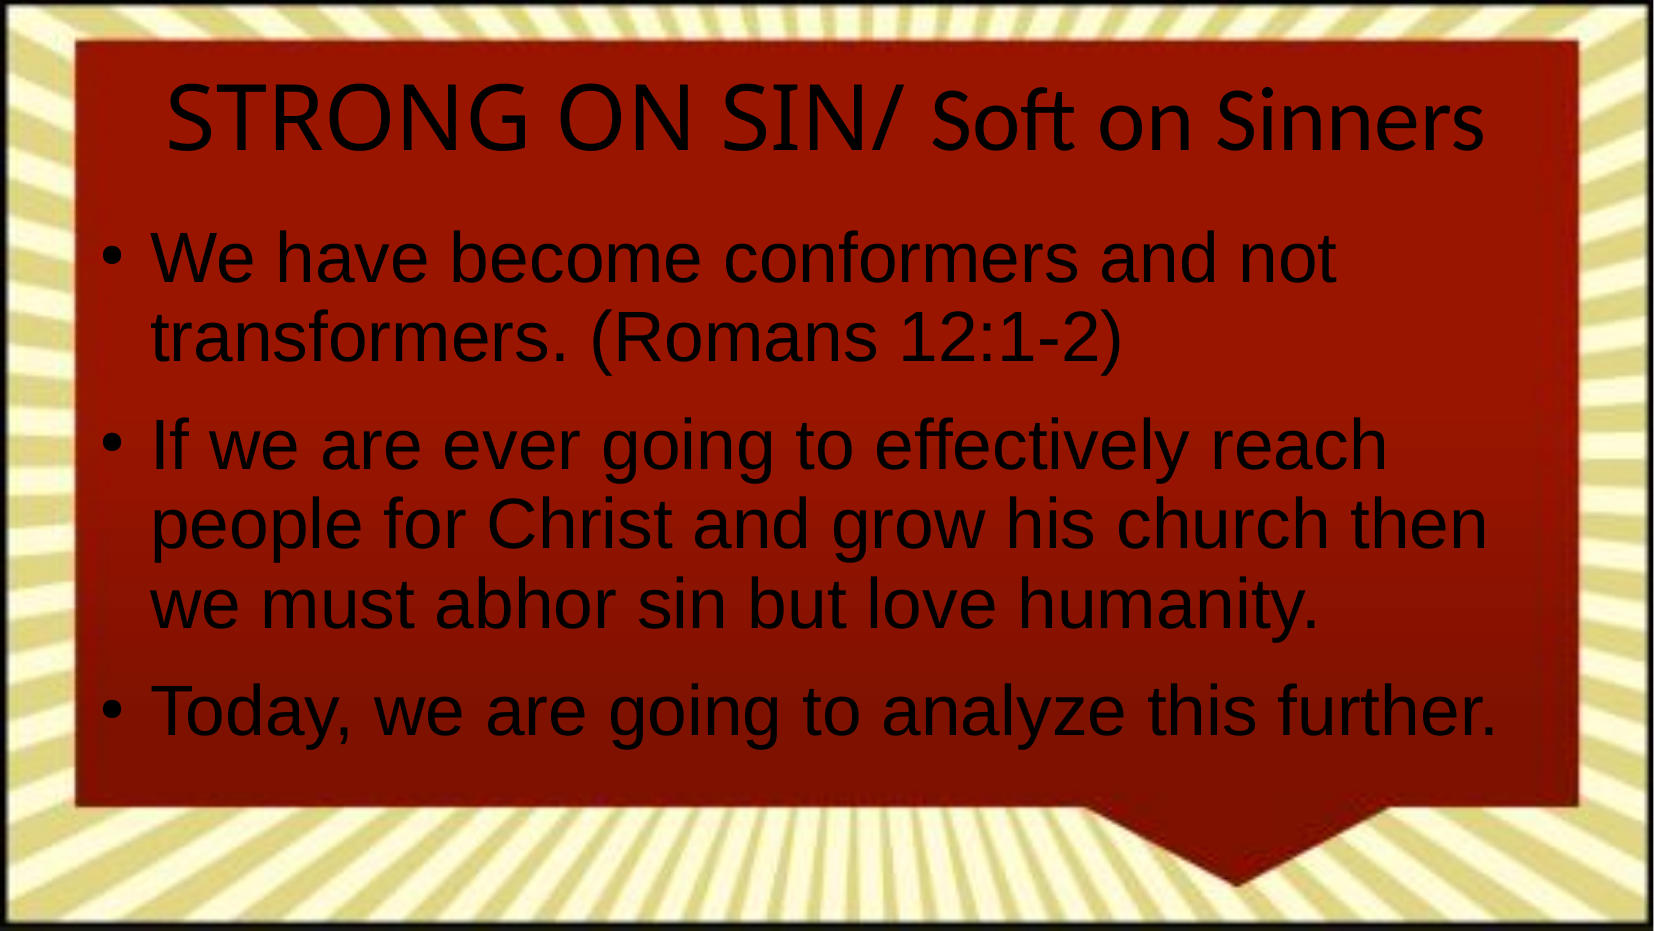

# STRONG ON SIN/ Soft on Sinners
We have become conformers and not transformers. (Romans 12:1-2)
If we are ever going to effectively reach people for Christ and grow his church then we must abhor sin but love humanity.
Today, we are going to analyze this further.